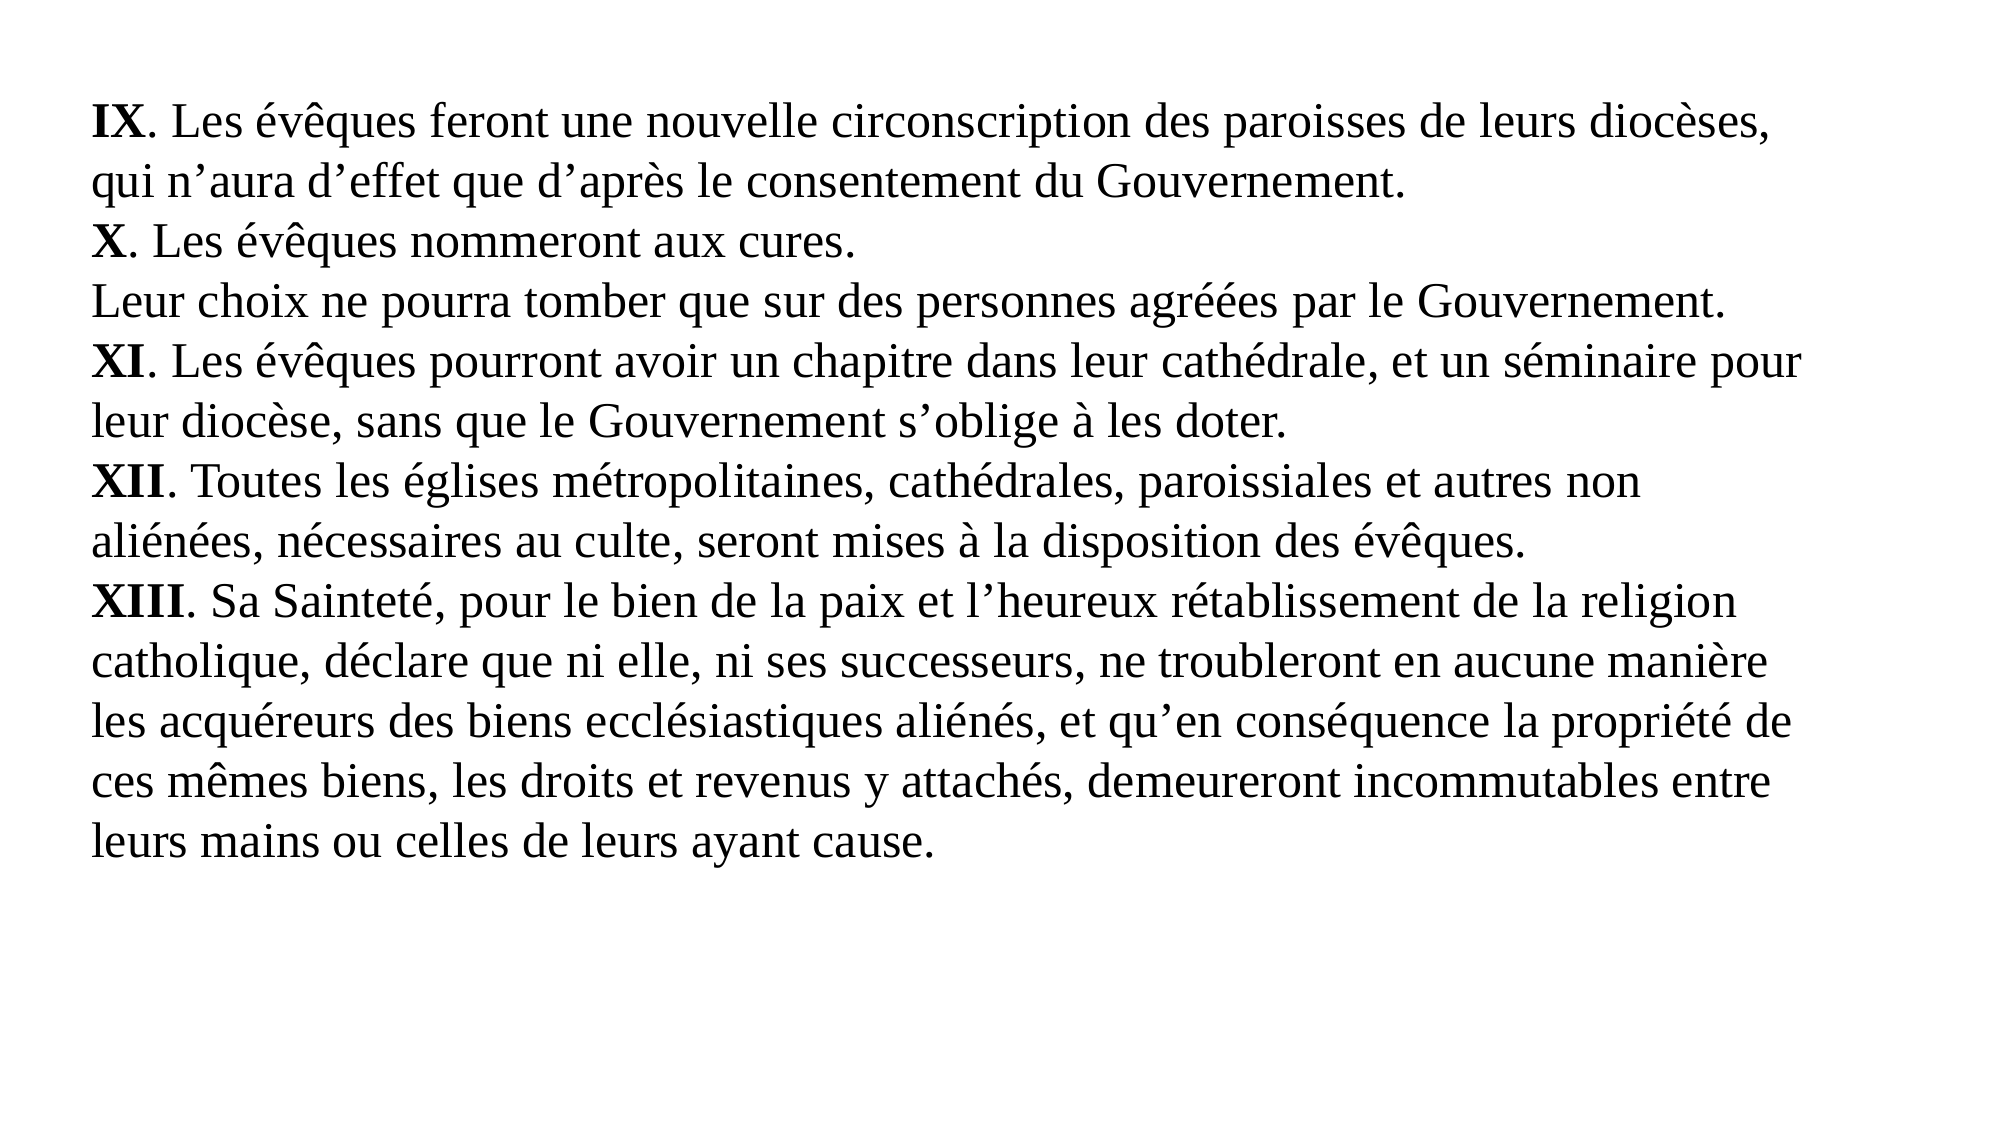

IX. Les évêques feront une nouvelle circonscription des paroisses de leurs diocèses, qui n’aura d’effet que d’après le consentement du Gouvernement.
X. Les évêques nommeront aux cures.
Leur choix ne pourra tomber que sur des personnes agréées par le Gouvernement.
XI. Les évêques pourront avoir un chapitre dans leur cathédrale, et un séminaire pour leur diocèse, sans que le Gouvernement s’oblige à les doter.
XII. Toutes les églises métropolitaines, cathédrales, paroissiales et autres non aliénées, nécessaires au culte, seront mises à la disposition des évêques.
XIII. Sa Sainteté, pour le bien de la paix et l’heureux rétablissement de la religion catholique, déclare que ni elle, ni ses successeurs, ne troubleront en aucune manière les acquéreurs des biens ecclésiastiques aliénés, et qu’en conséquence la propriété de ces mêmes biens, les droits et revenus y attachés, demeureront incommutables entre leurs mains ou celles de leurs ayant cause.